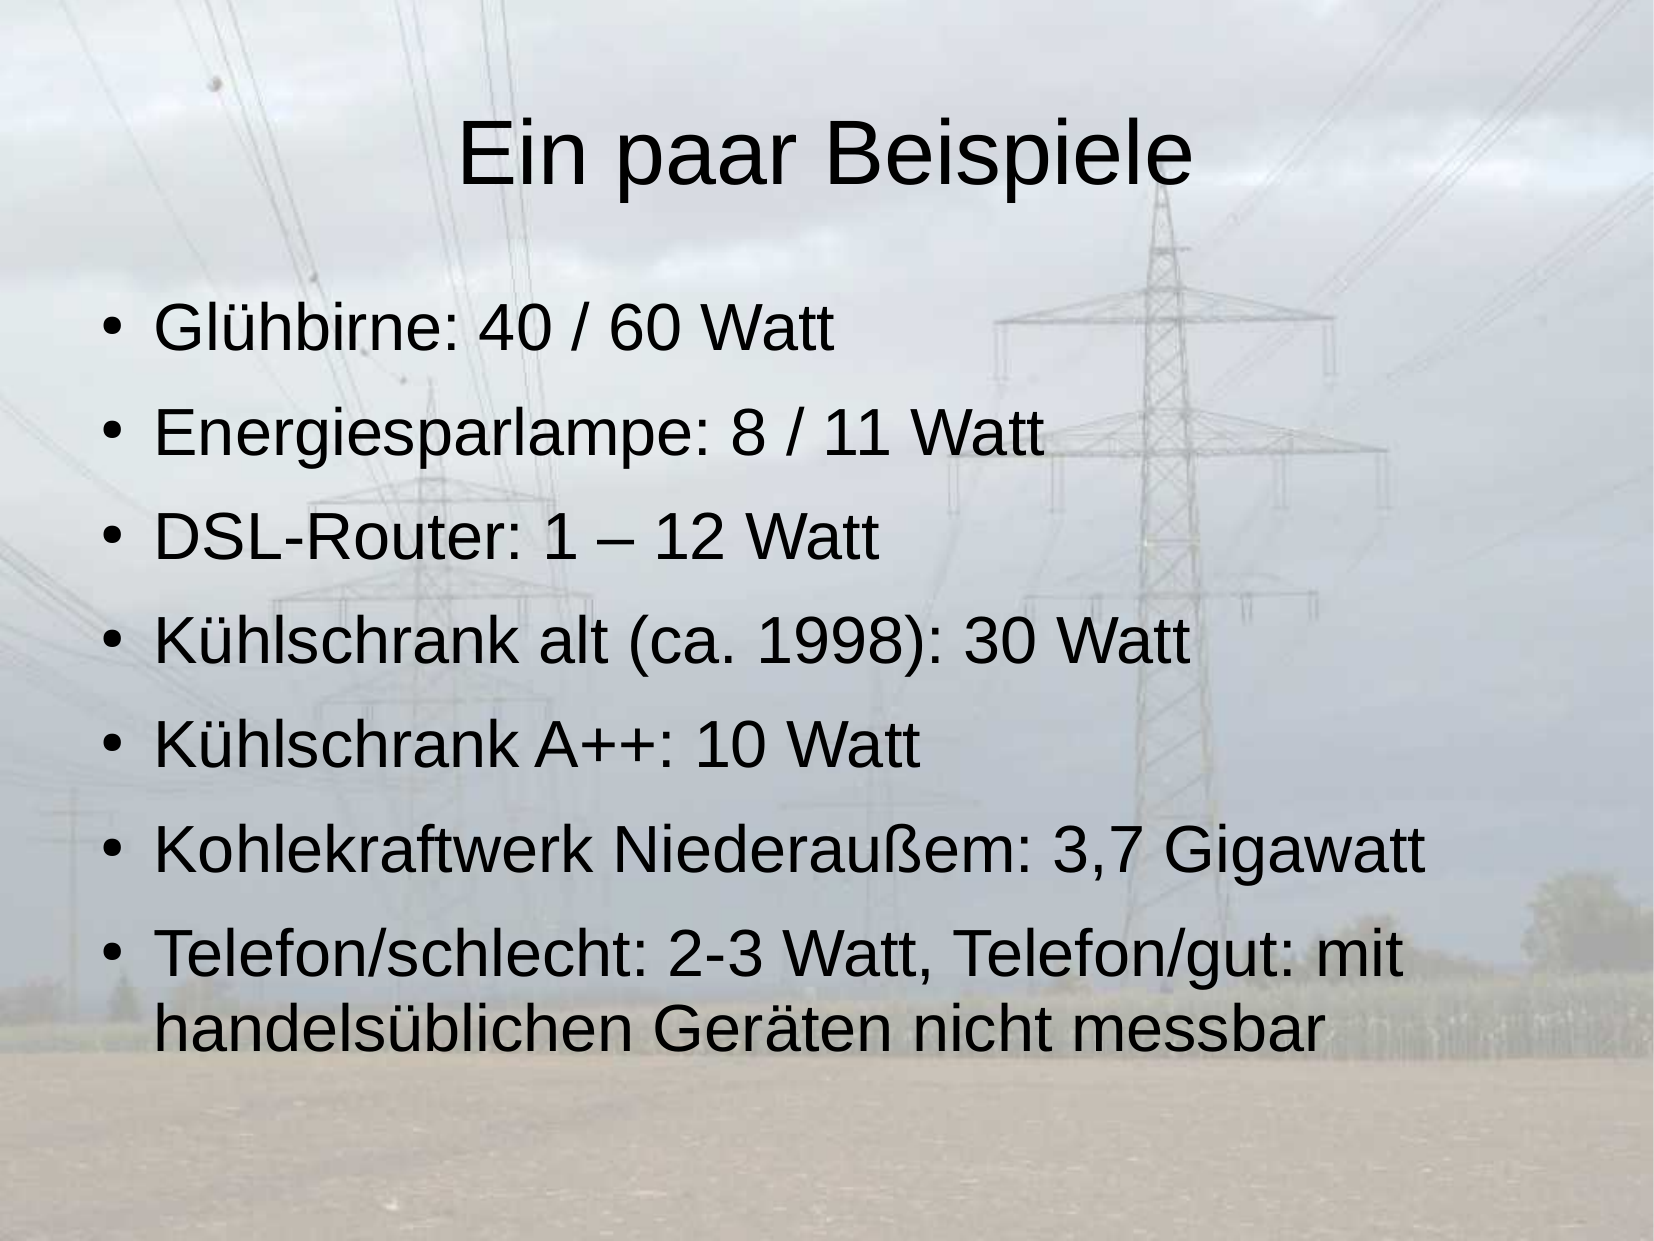

# Ein paar Beispiele
Glühbirne: 40 / 60 Watt
Energiesparlampe: 8 / 11 Watt
DSL-Router: 1 – 12 Watt
Kühlschrank alt (ca. 1998): 30 Watt
Kühlschrank A++: 10 Watt
Kohlekraftwerk Niederaußem: 3,7 Gigawatt
Telefon/schlecht: 2-3 Watt, Telefon/gut: mit handelsüblichen Geräten nicht messbar